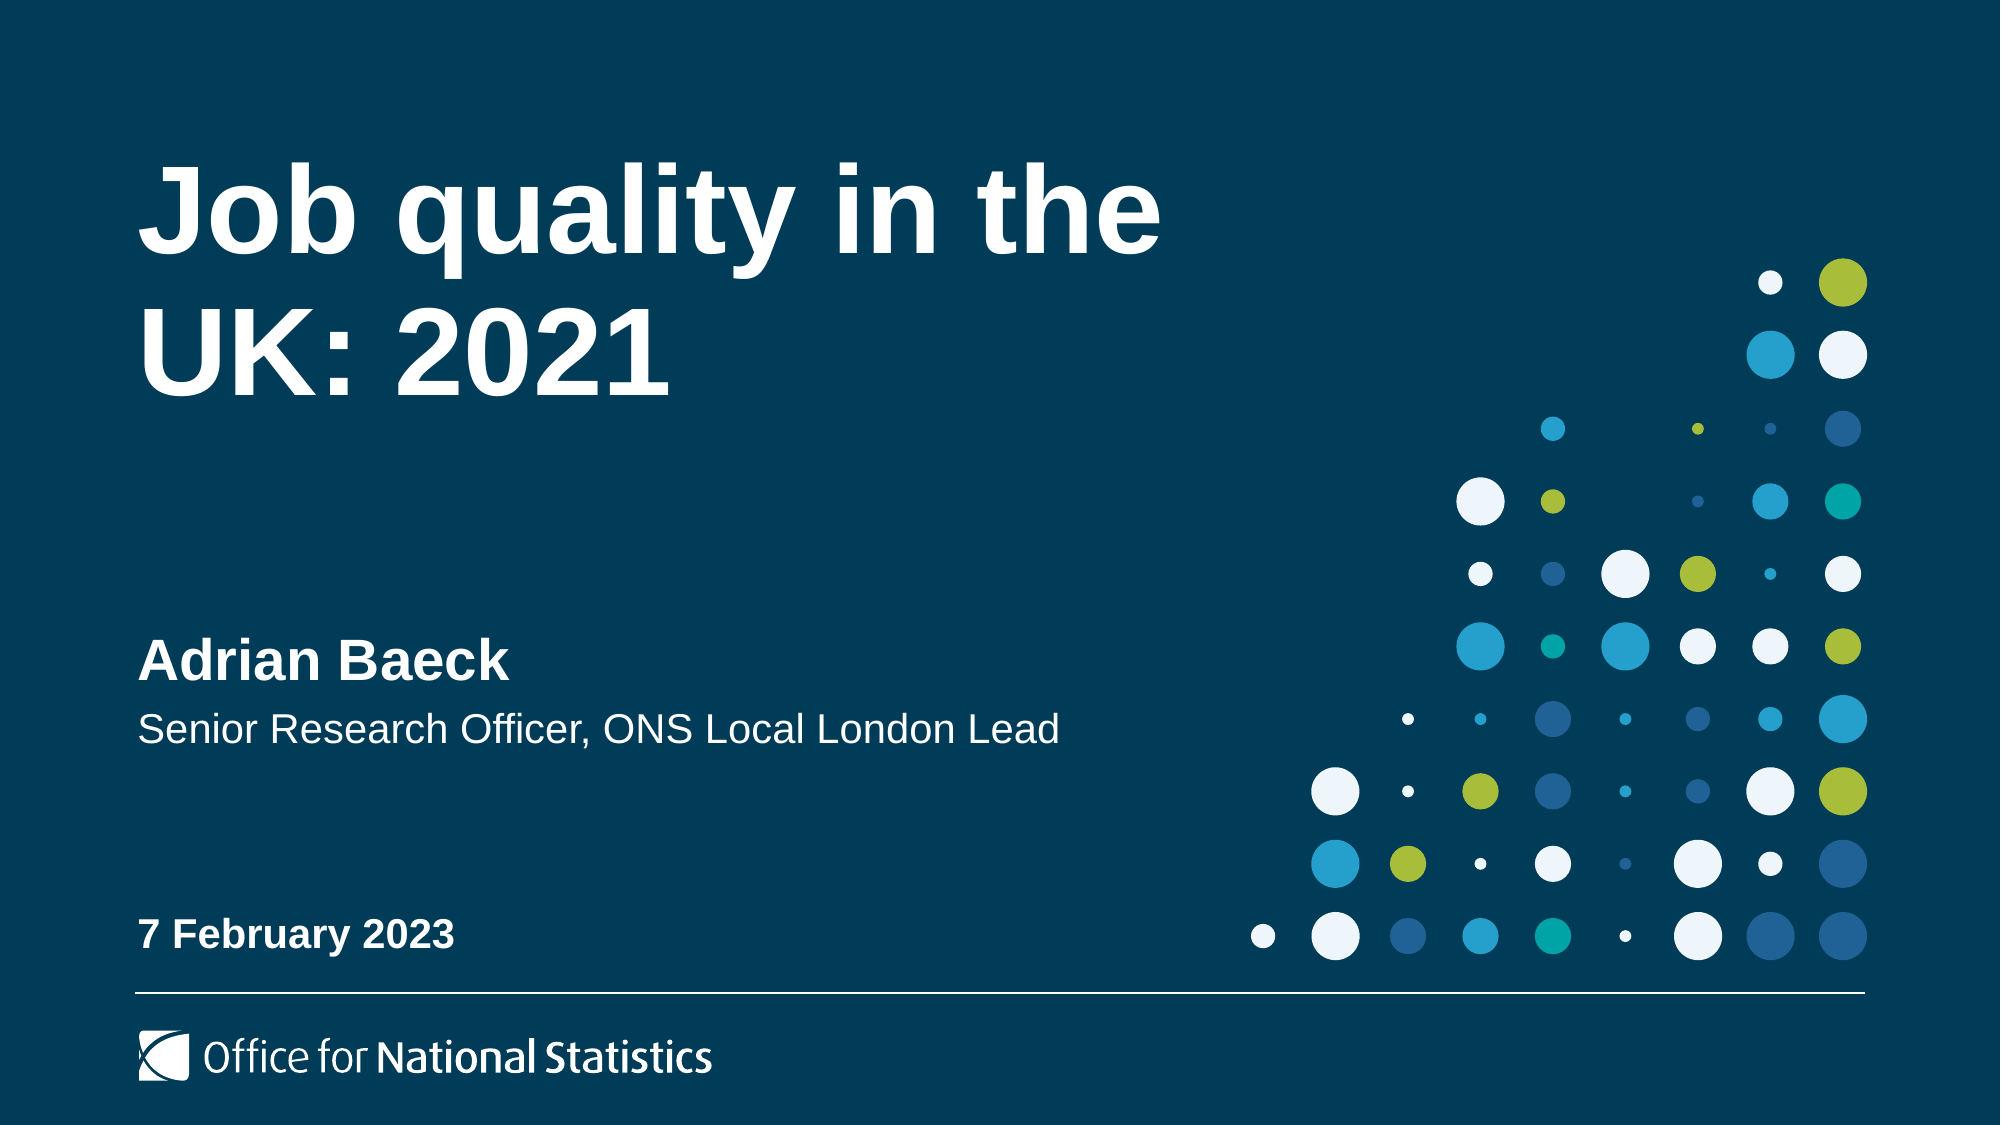

# Job quality in the UK: 2021
Adrian Baeck
Senior Research Officer, ONS Local London Lead
7 February 2023